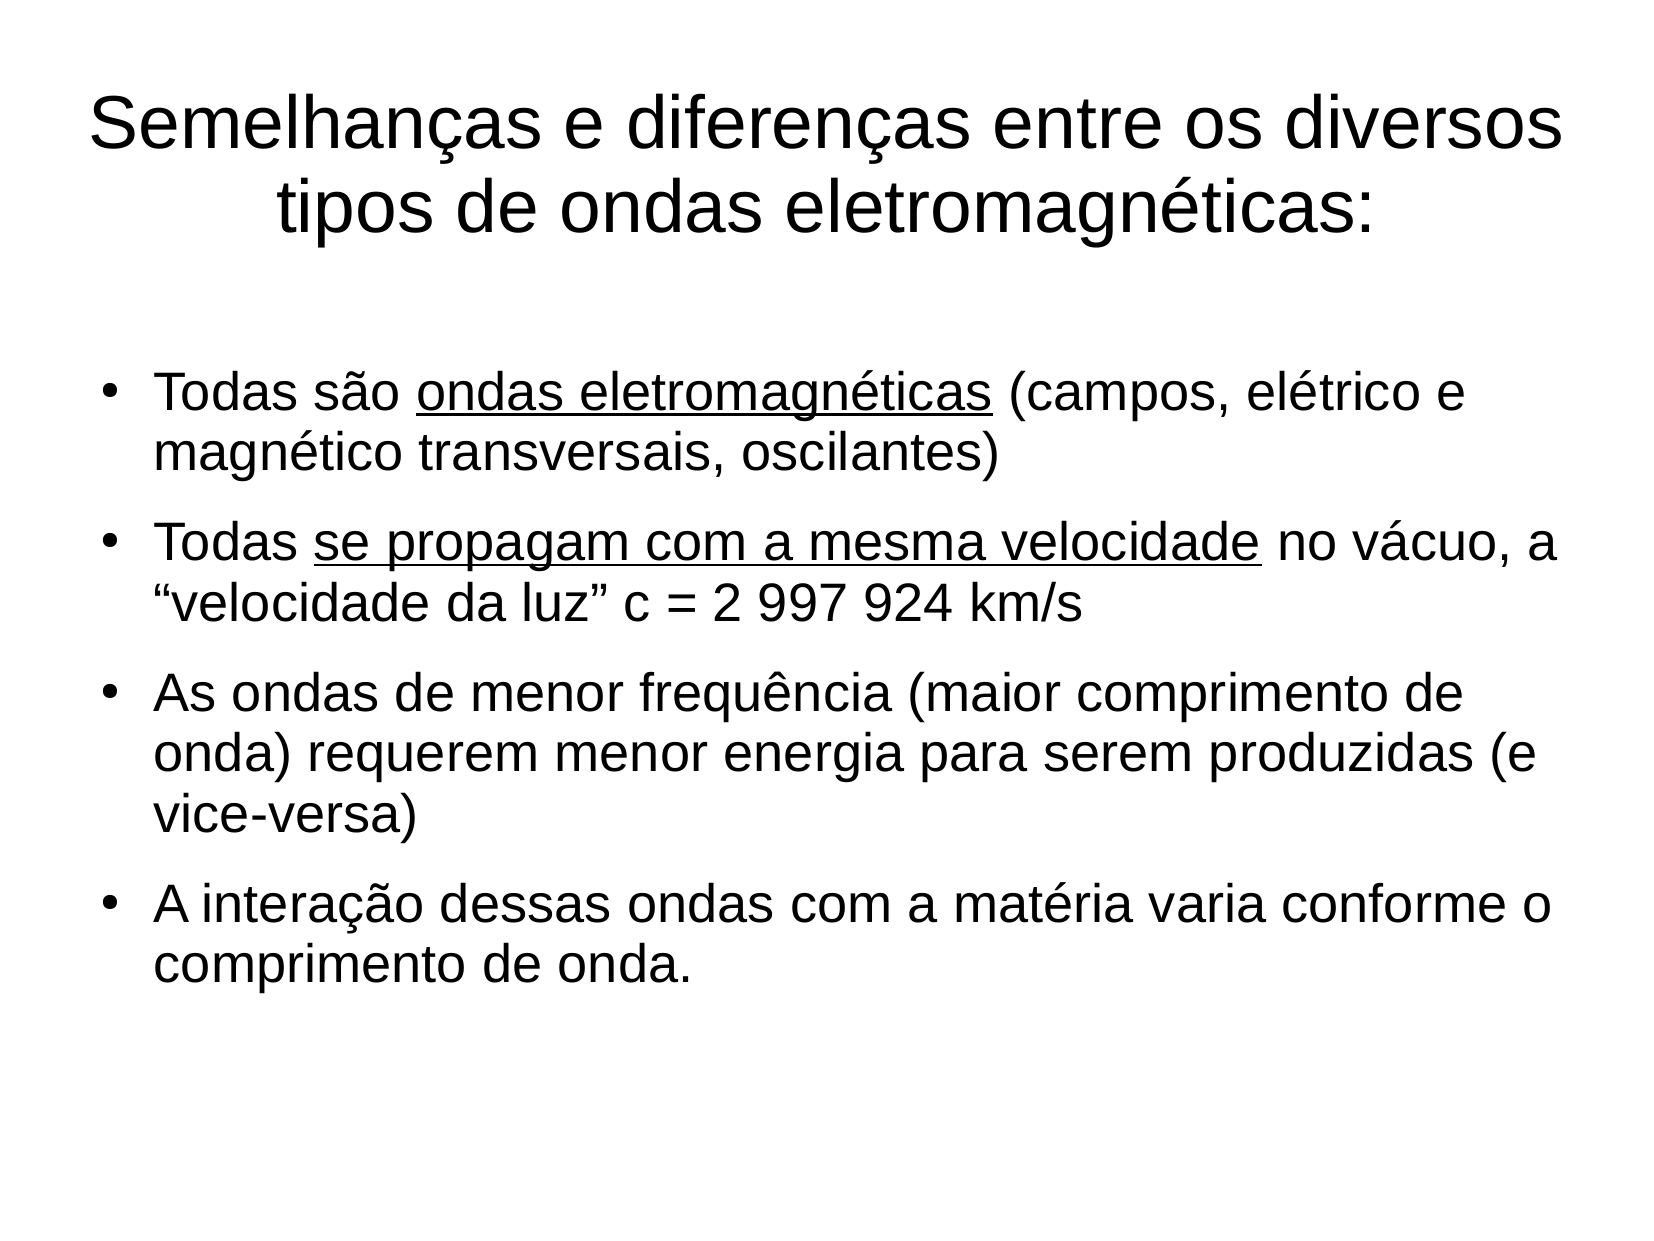

# Semelhanças e diferenças entre os diversos tipos de ondas eletromagnéticas:
Todas são ondas eletromagnéticas (campos, elétrico e magnético transversais, oscilantes)
Todas se propagam com a mesma velocidade no vácuo, a “velocidade da luz” c = 2 997 924 km/s
As ondas de menor frequência (maior comprimento de onda) requerem menor energia para serem produzidas (e vice-versa)
A interação dessas ondas com a matéria varia conforme o comprimento de onda.